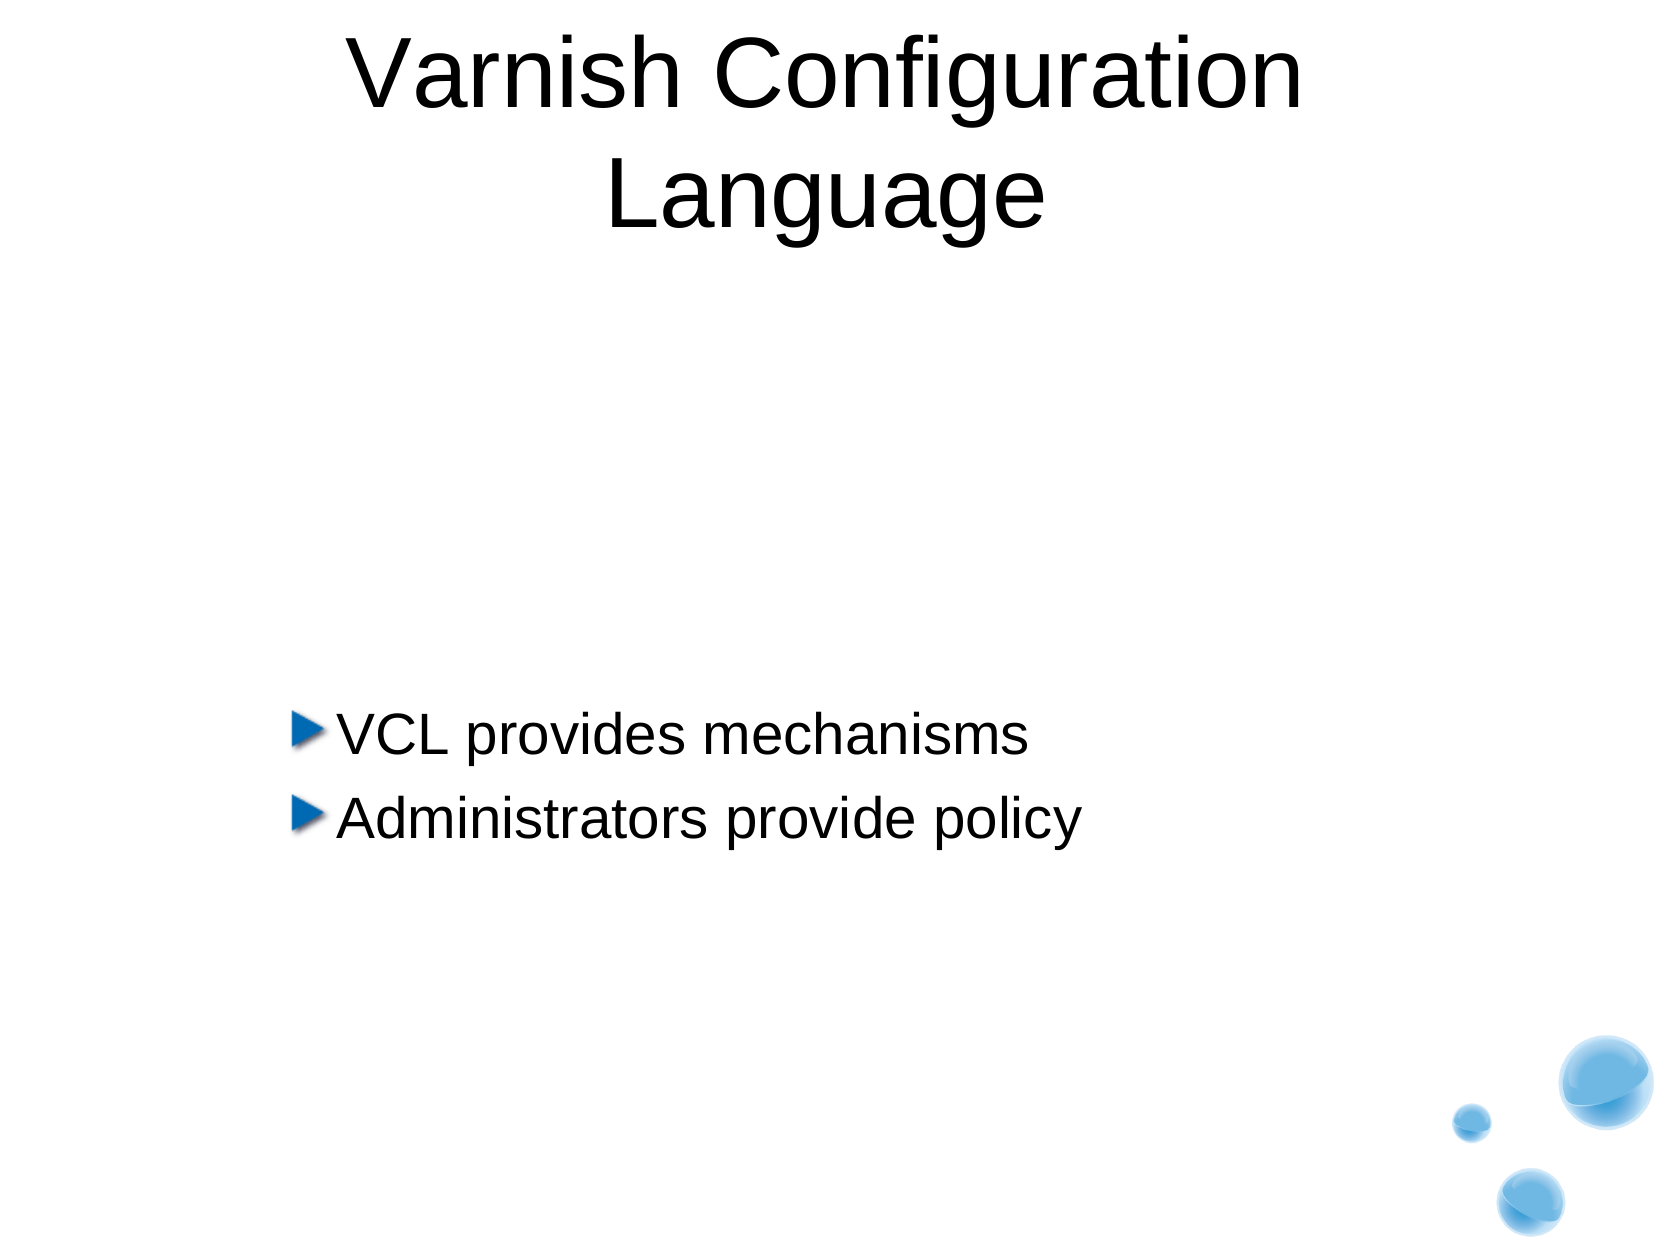

# Varnish Configuration Language
VCL provides mechanisms
Administrators provide policy